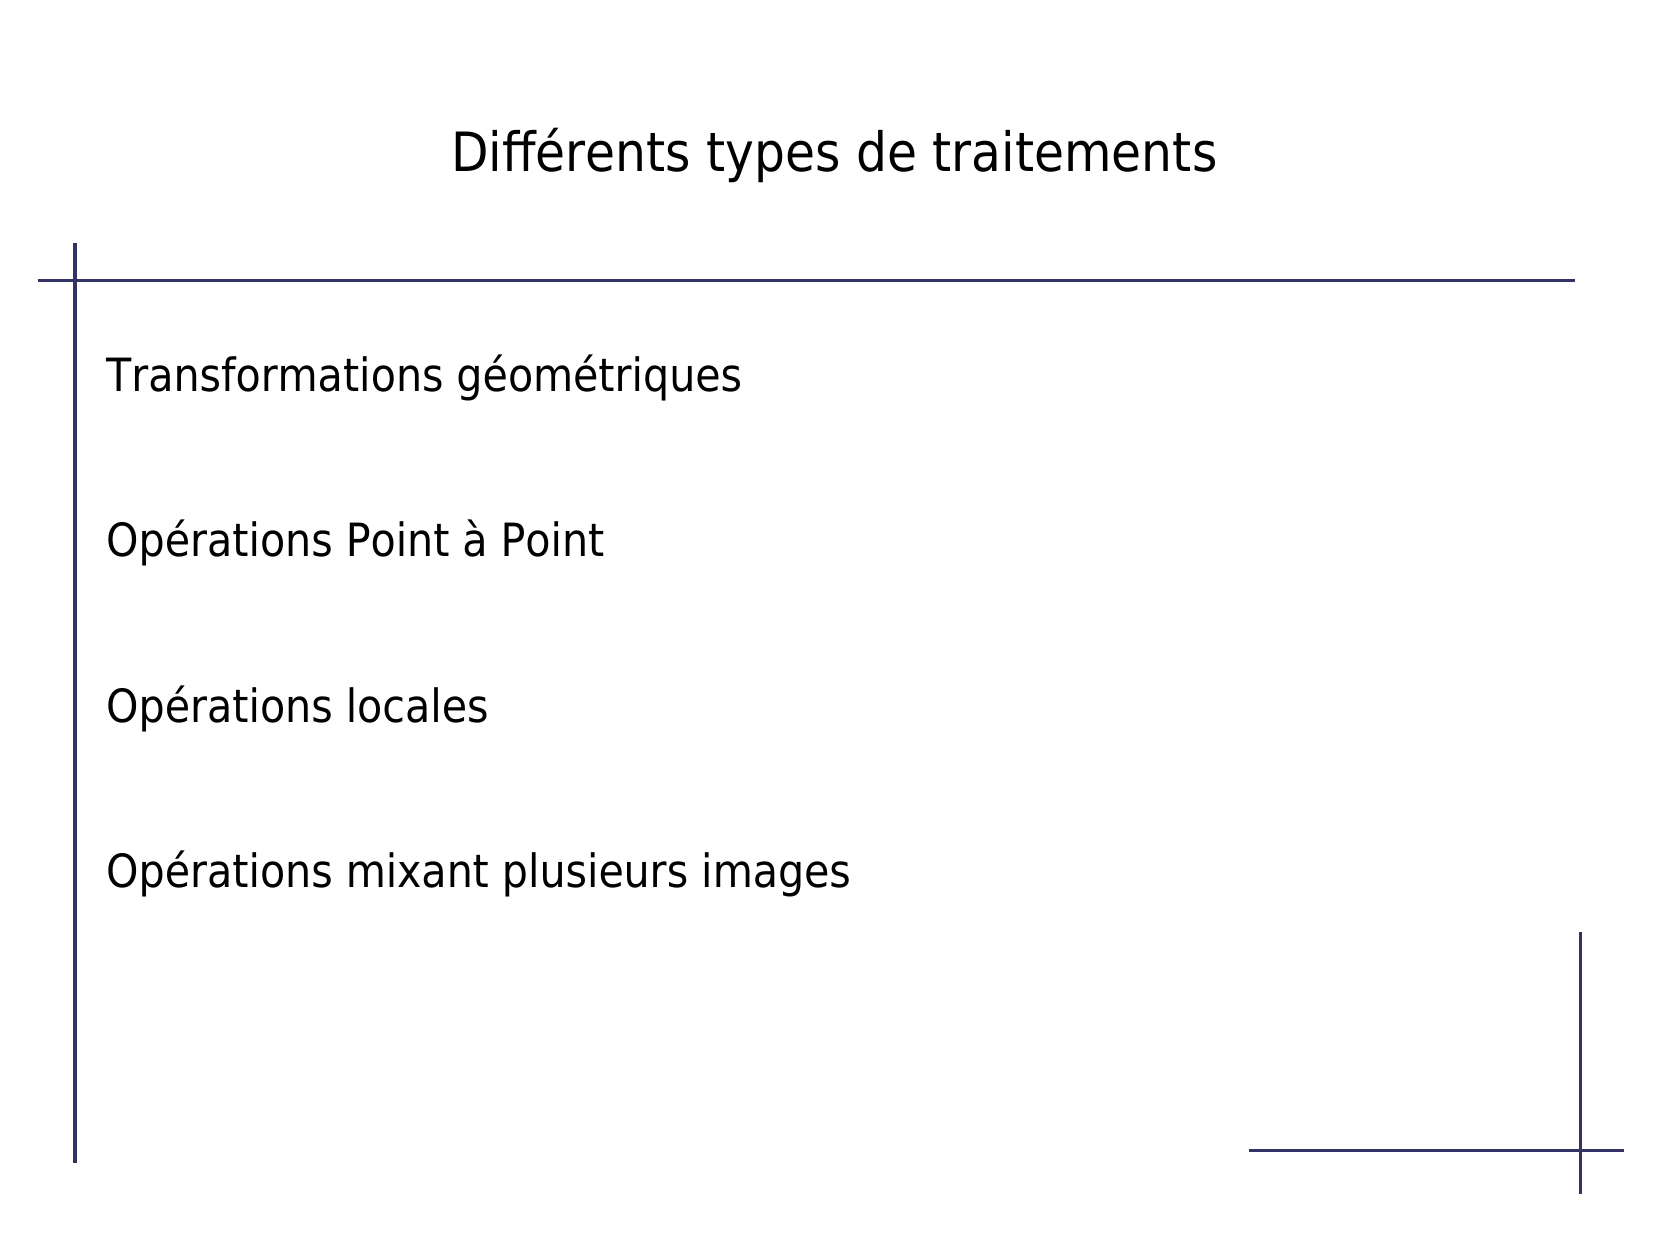

# Différents types de traitements
Transformations géométriques
Opérations Point à Point
Opérations locales
Opérations mixant plusieurs images